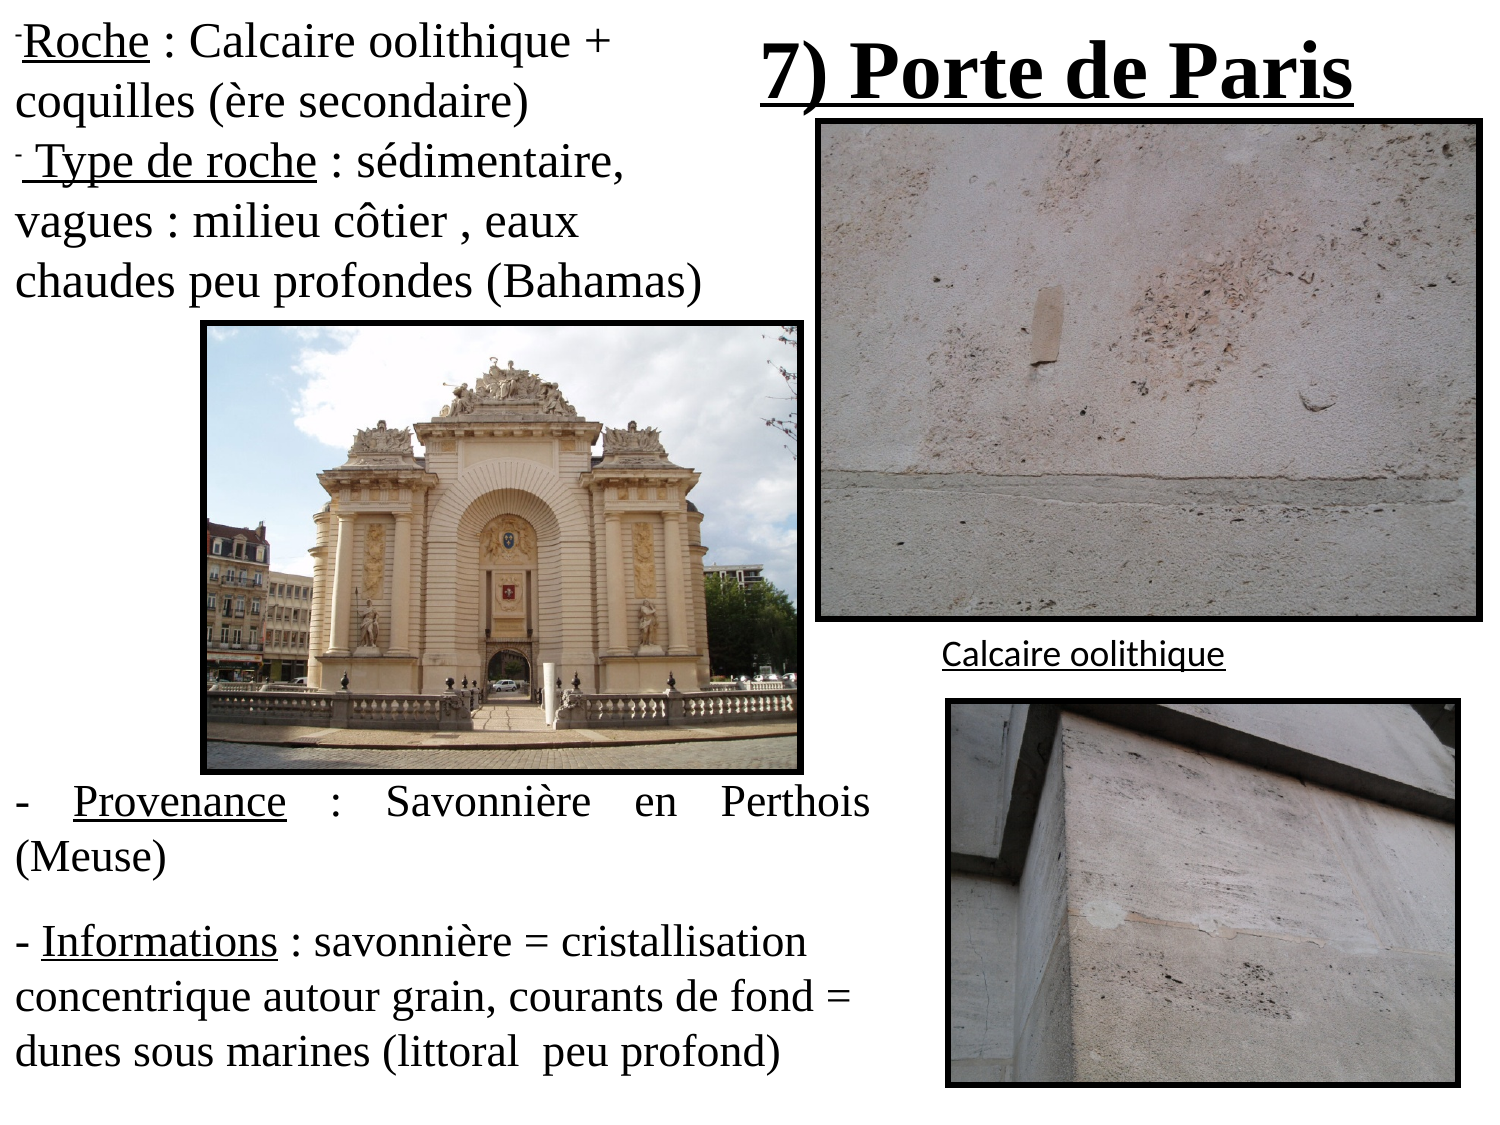

Roche : Calcaire oolithique + coquilles (ère secondaire)
 Type de roche : sédimentaire, vagues : milieu côtier , eaux chaudes peu profondes (Bahamas)
# 7) Porte de Paris
Calcaire oolithique
- Provenance : Savonnière en Perthois (Meuse)
- Informations : savonnière = cristallisation concentrique autour grain, courants de fond = dunes sous marines (littoral peu profond)